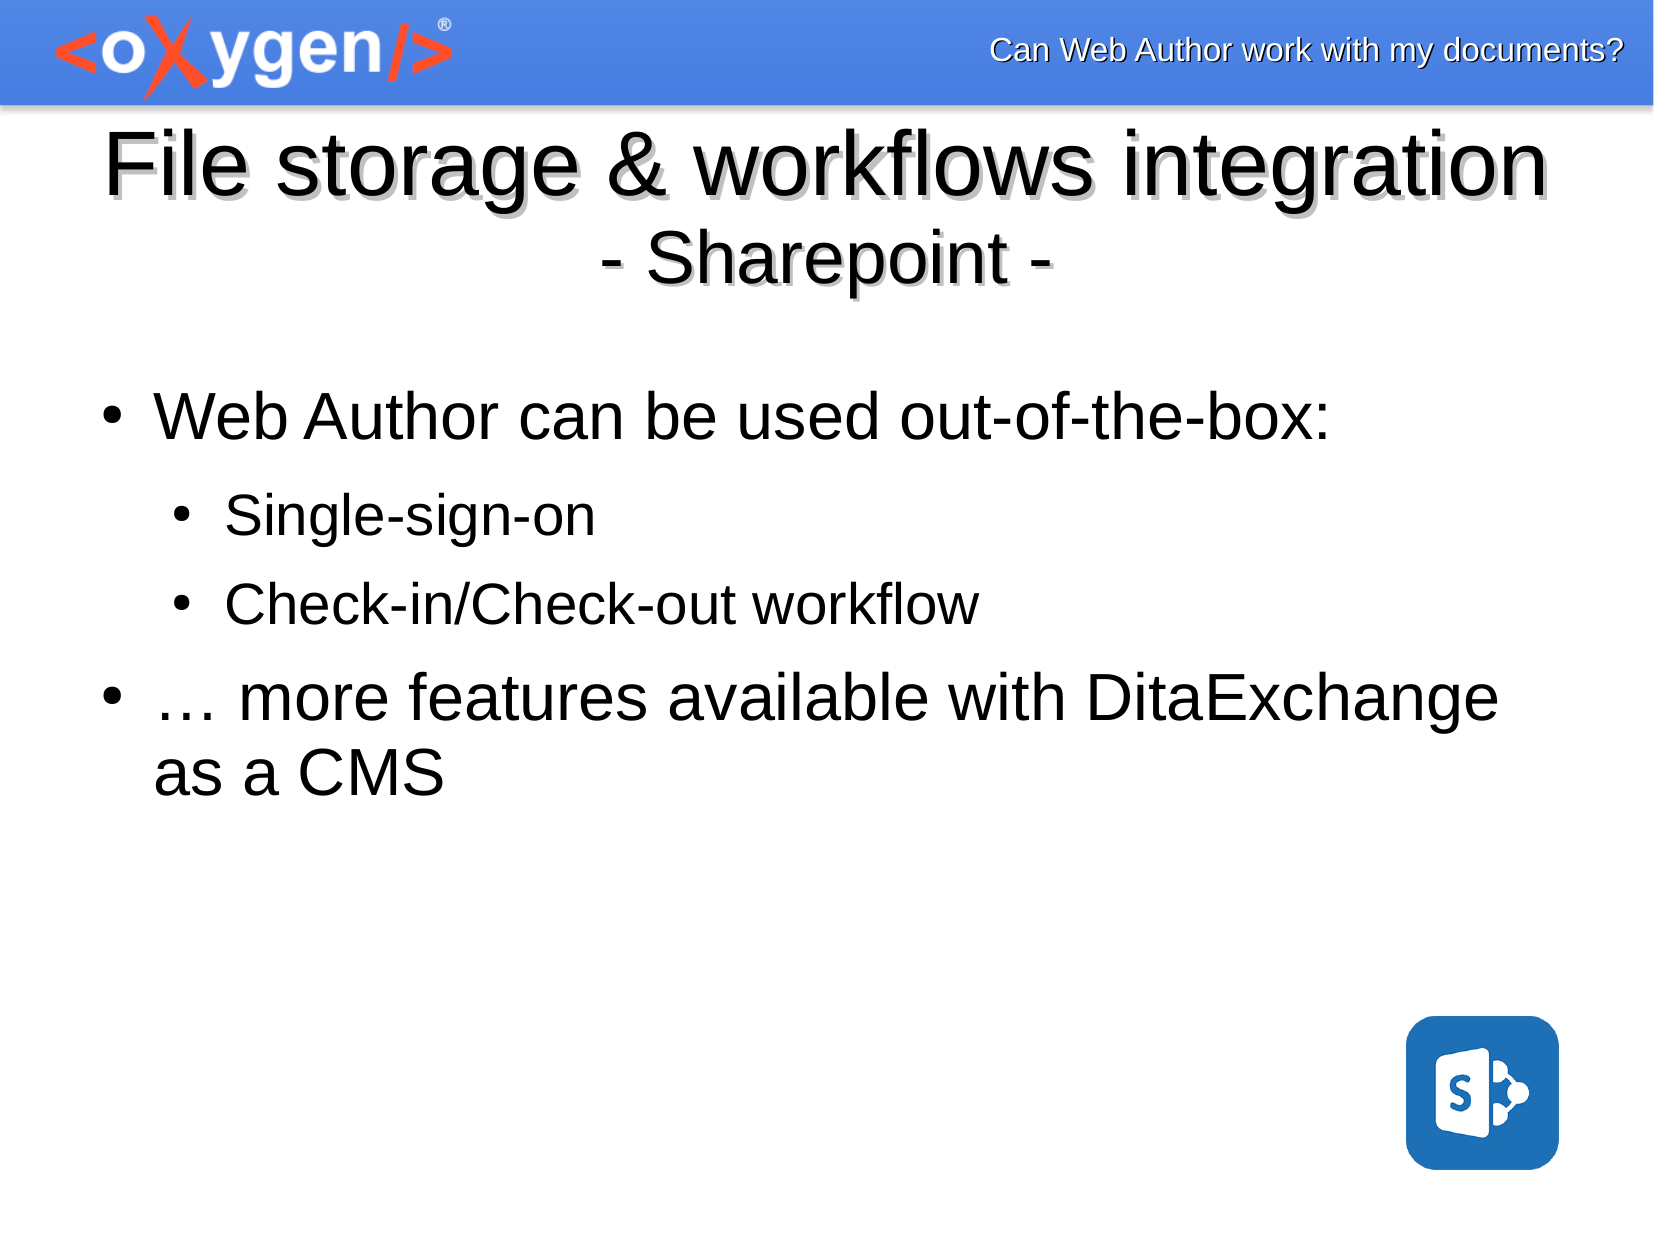

# File storage & workflows integration - Sharepoint -
Web Author can be used out-of-the-box:
Single-sign-on
Check-in/Check-out workflow
… more features available with DitaExchange as a CMS